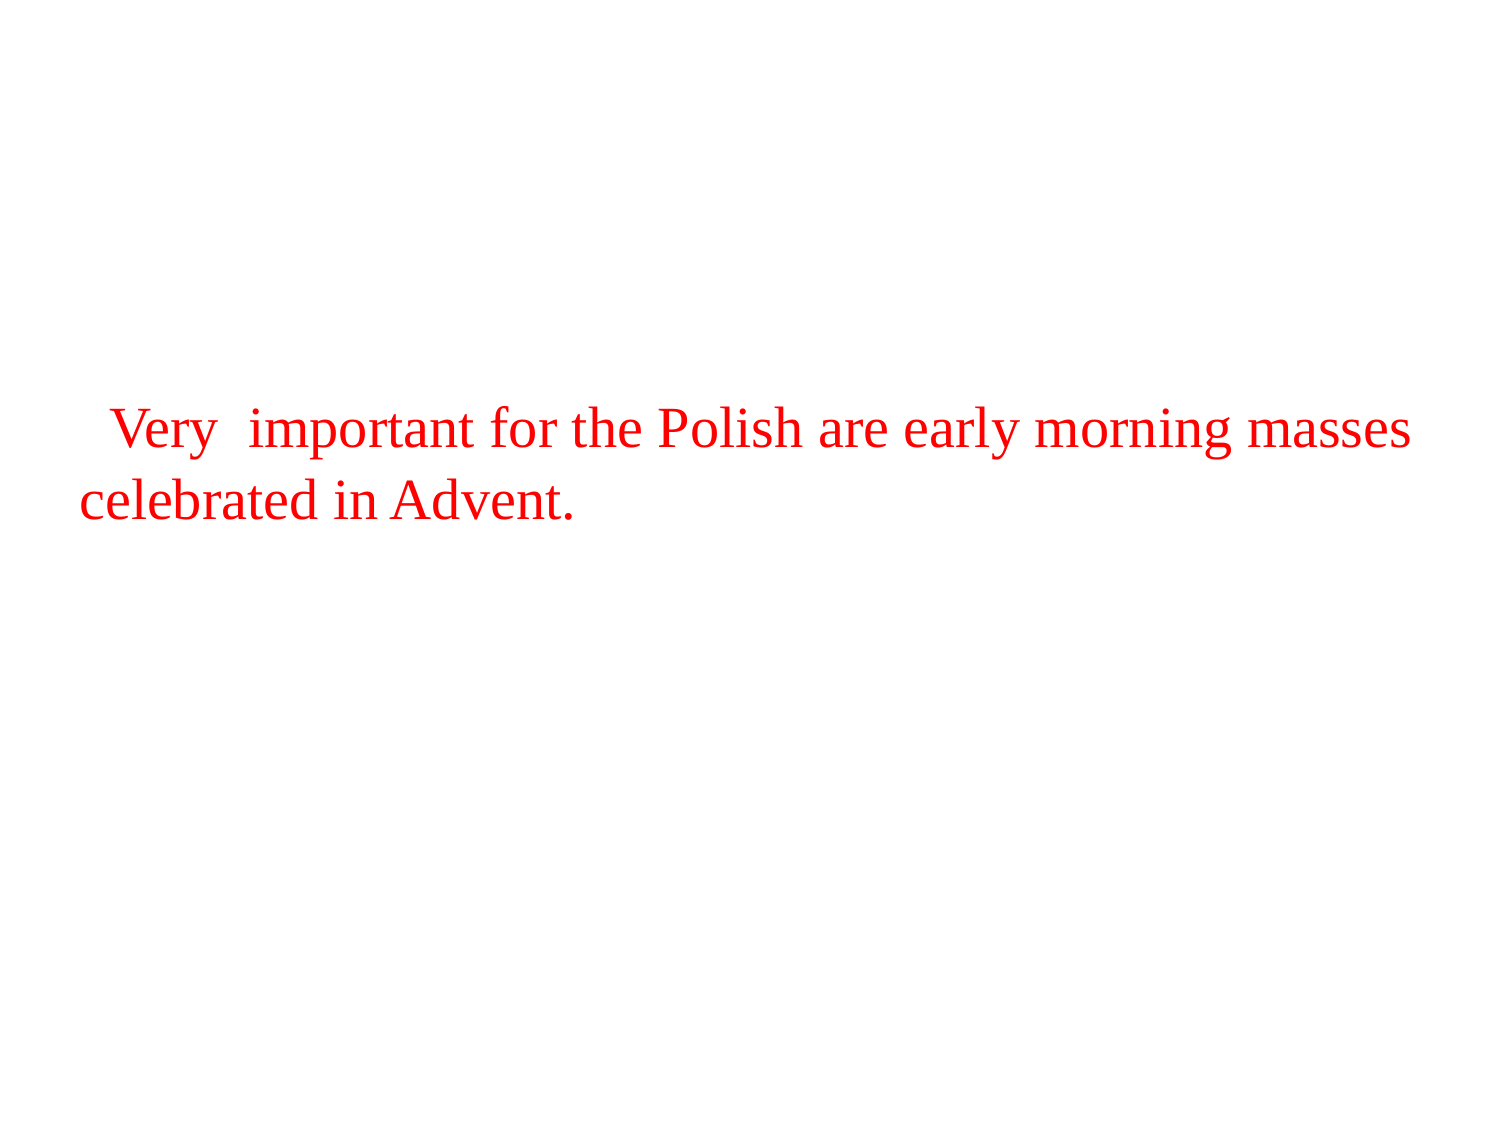

# Advent
 Very important for the Polish are early morning masses celebrated in Advent.